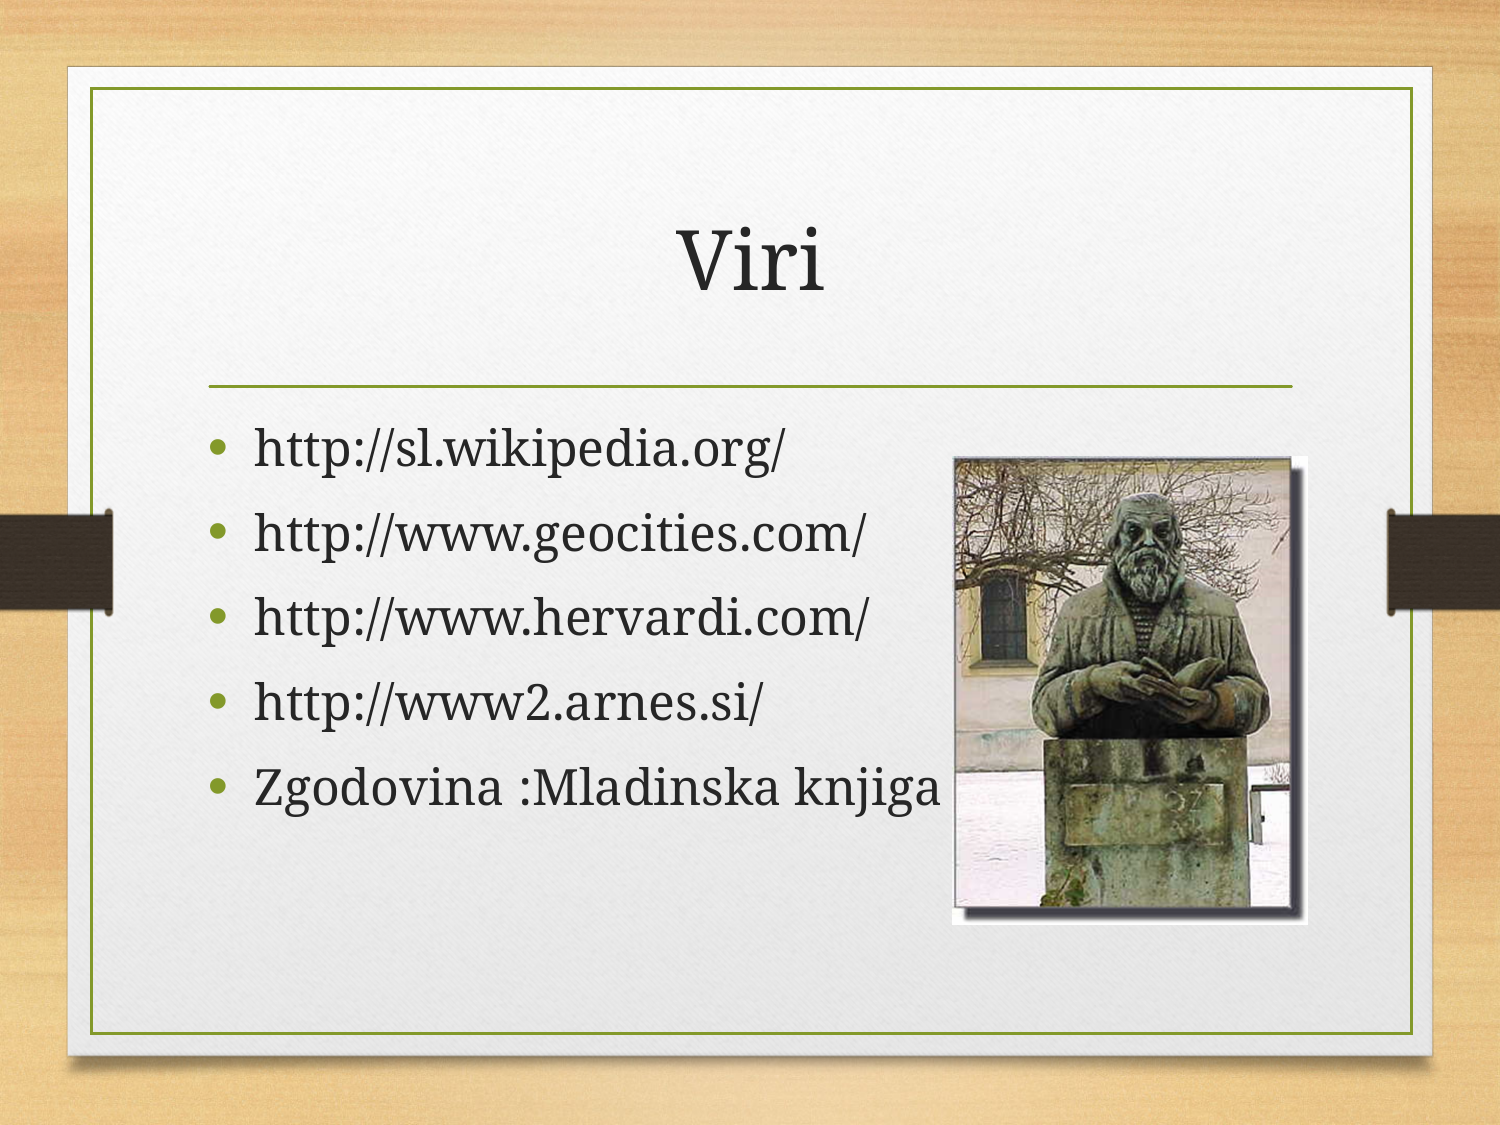

# Viri
http://sl.wikipedia.org/
http://www.geocities.com/
http://www.hervardi.com/
http://www2.arnes.si/
Zgodovina :Mladinska knjiga 2012